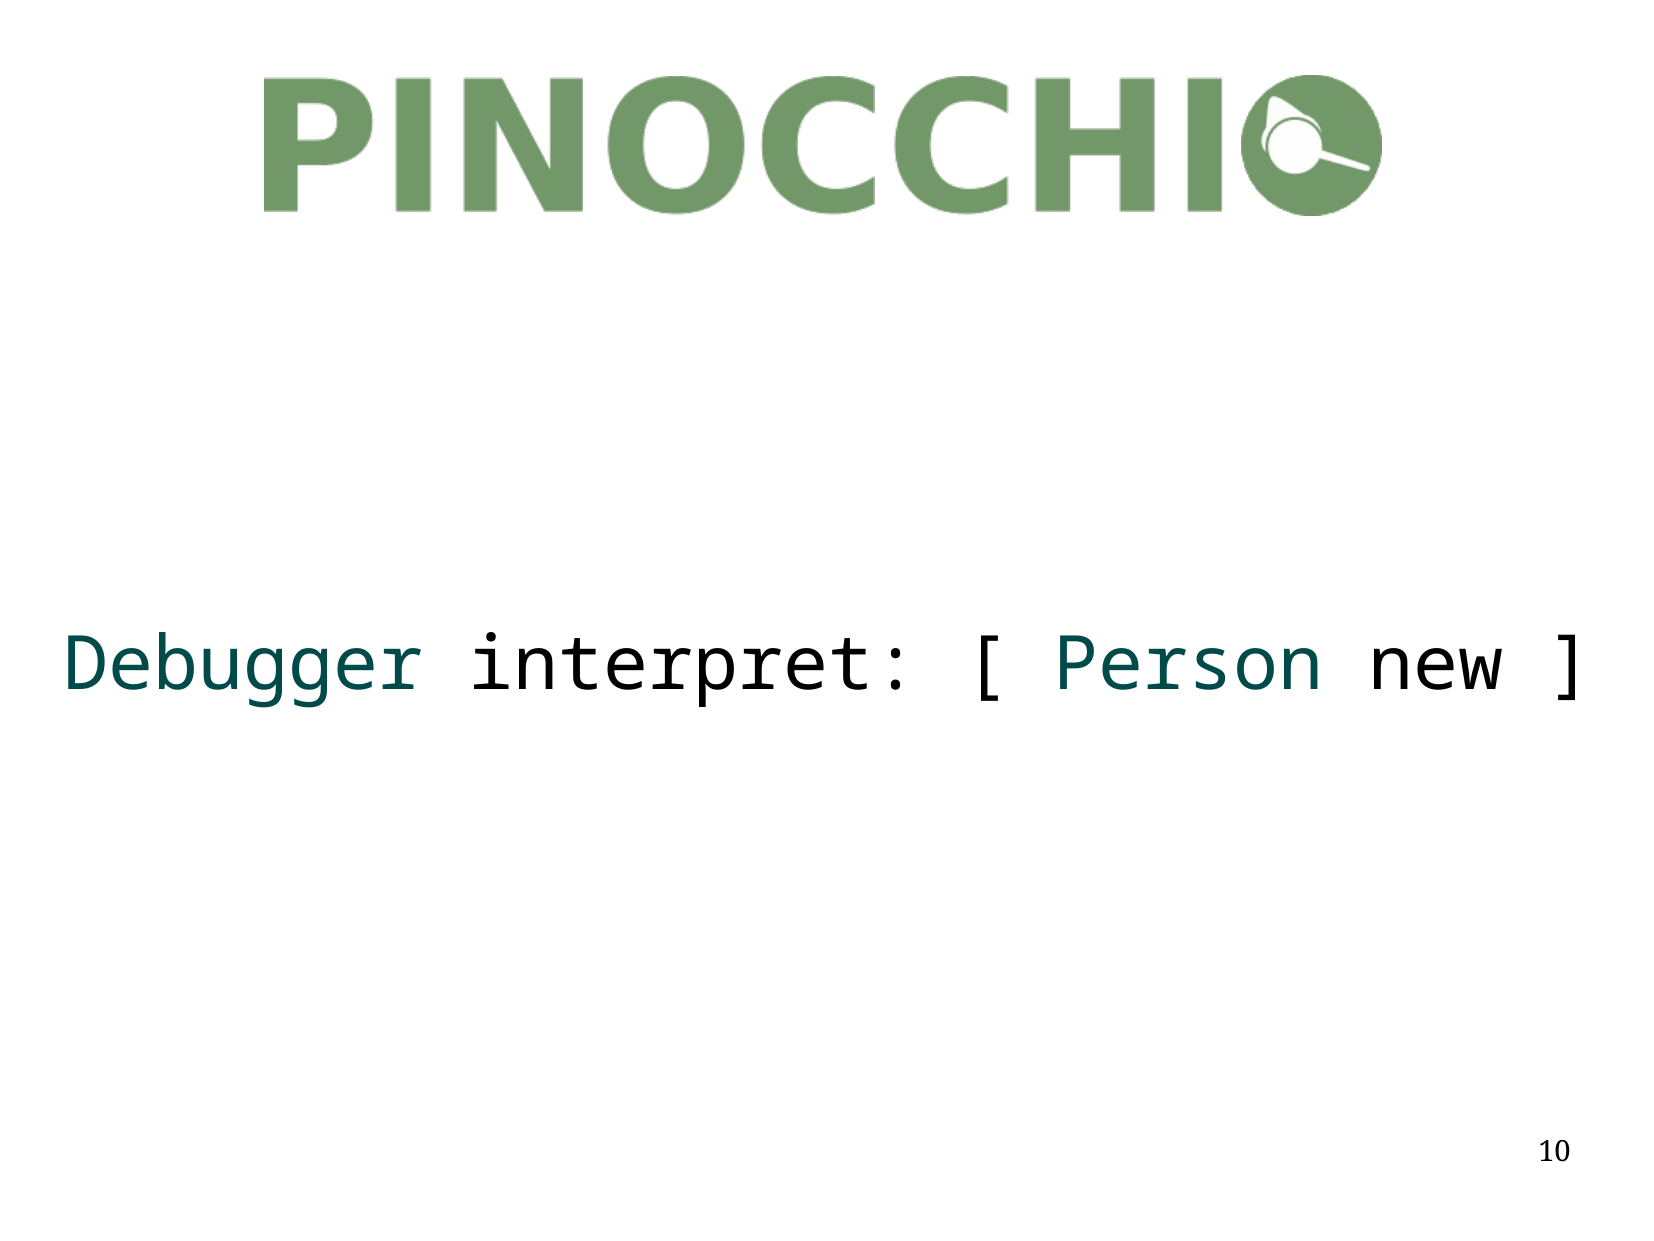

# Debugger interpret: [ Person new ]
10